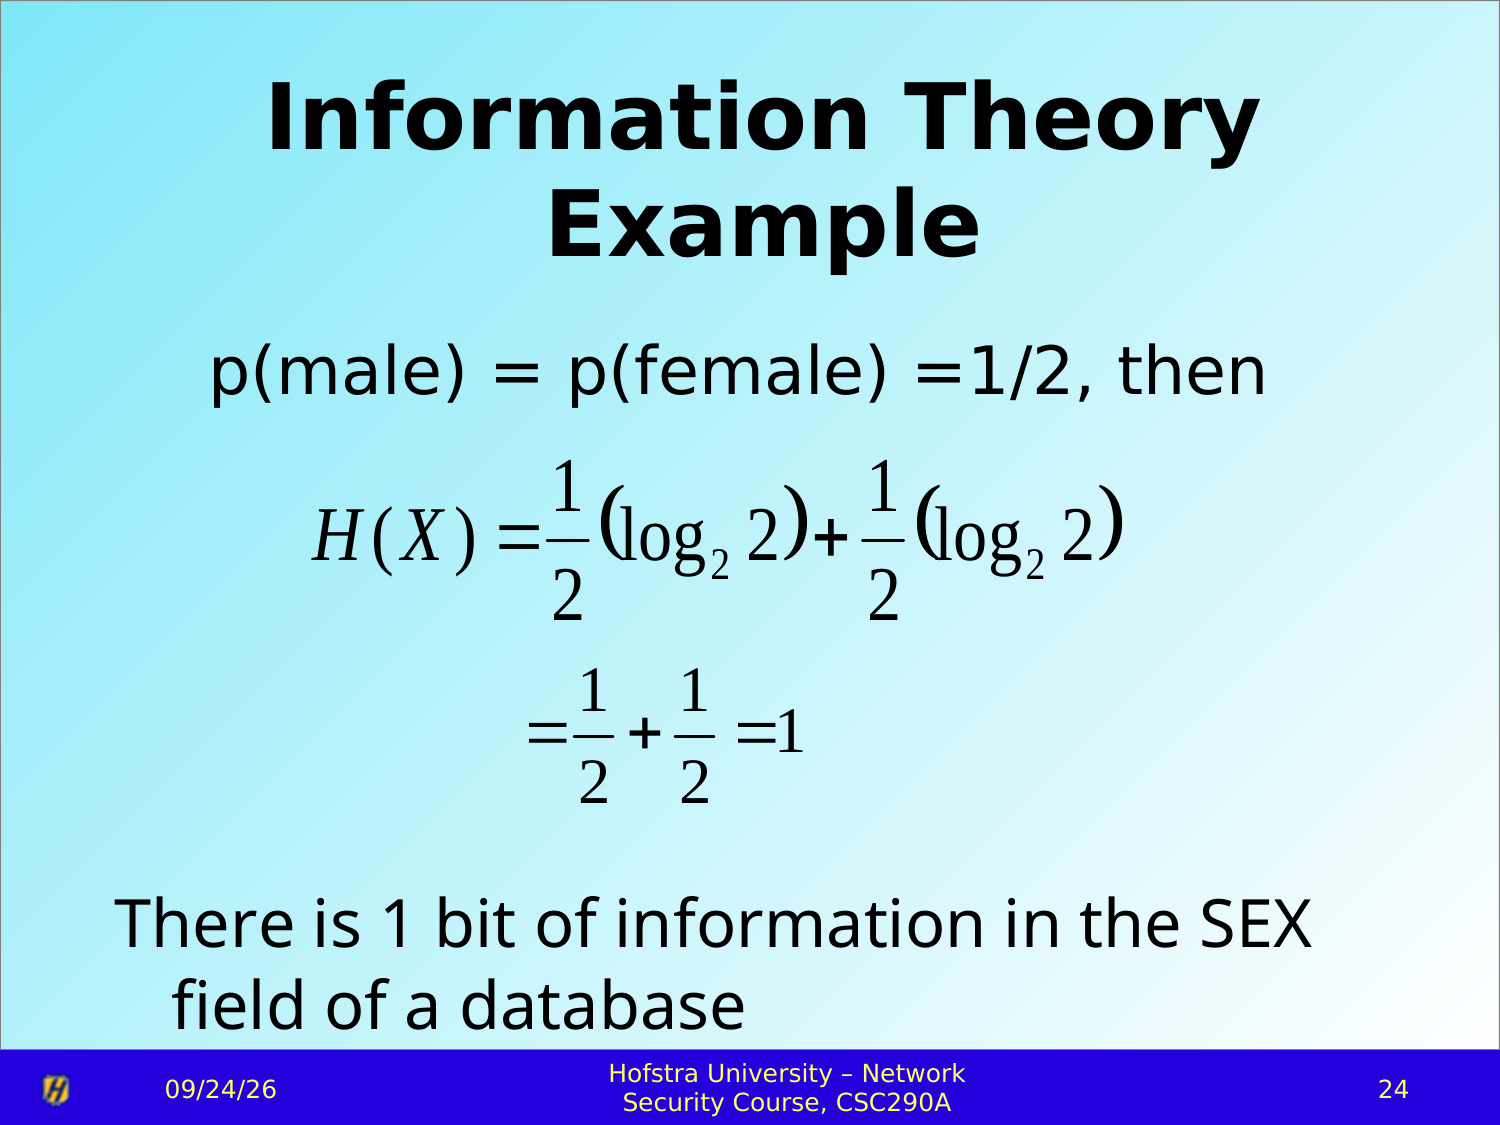

# Information Theory Example
p(male) = p(female) =1/2, then
There is 1 bit of information in the SEX field of a database
24